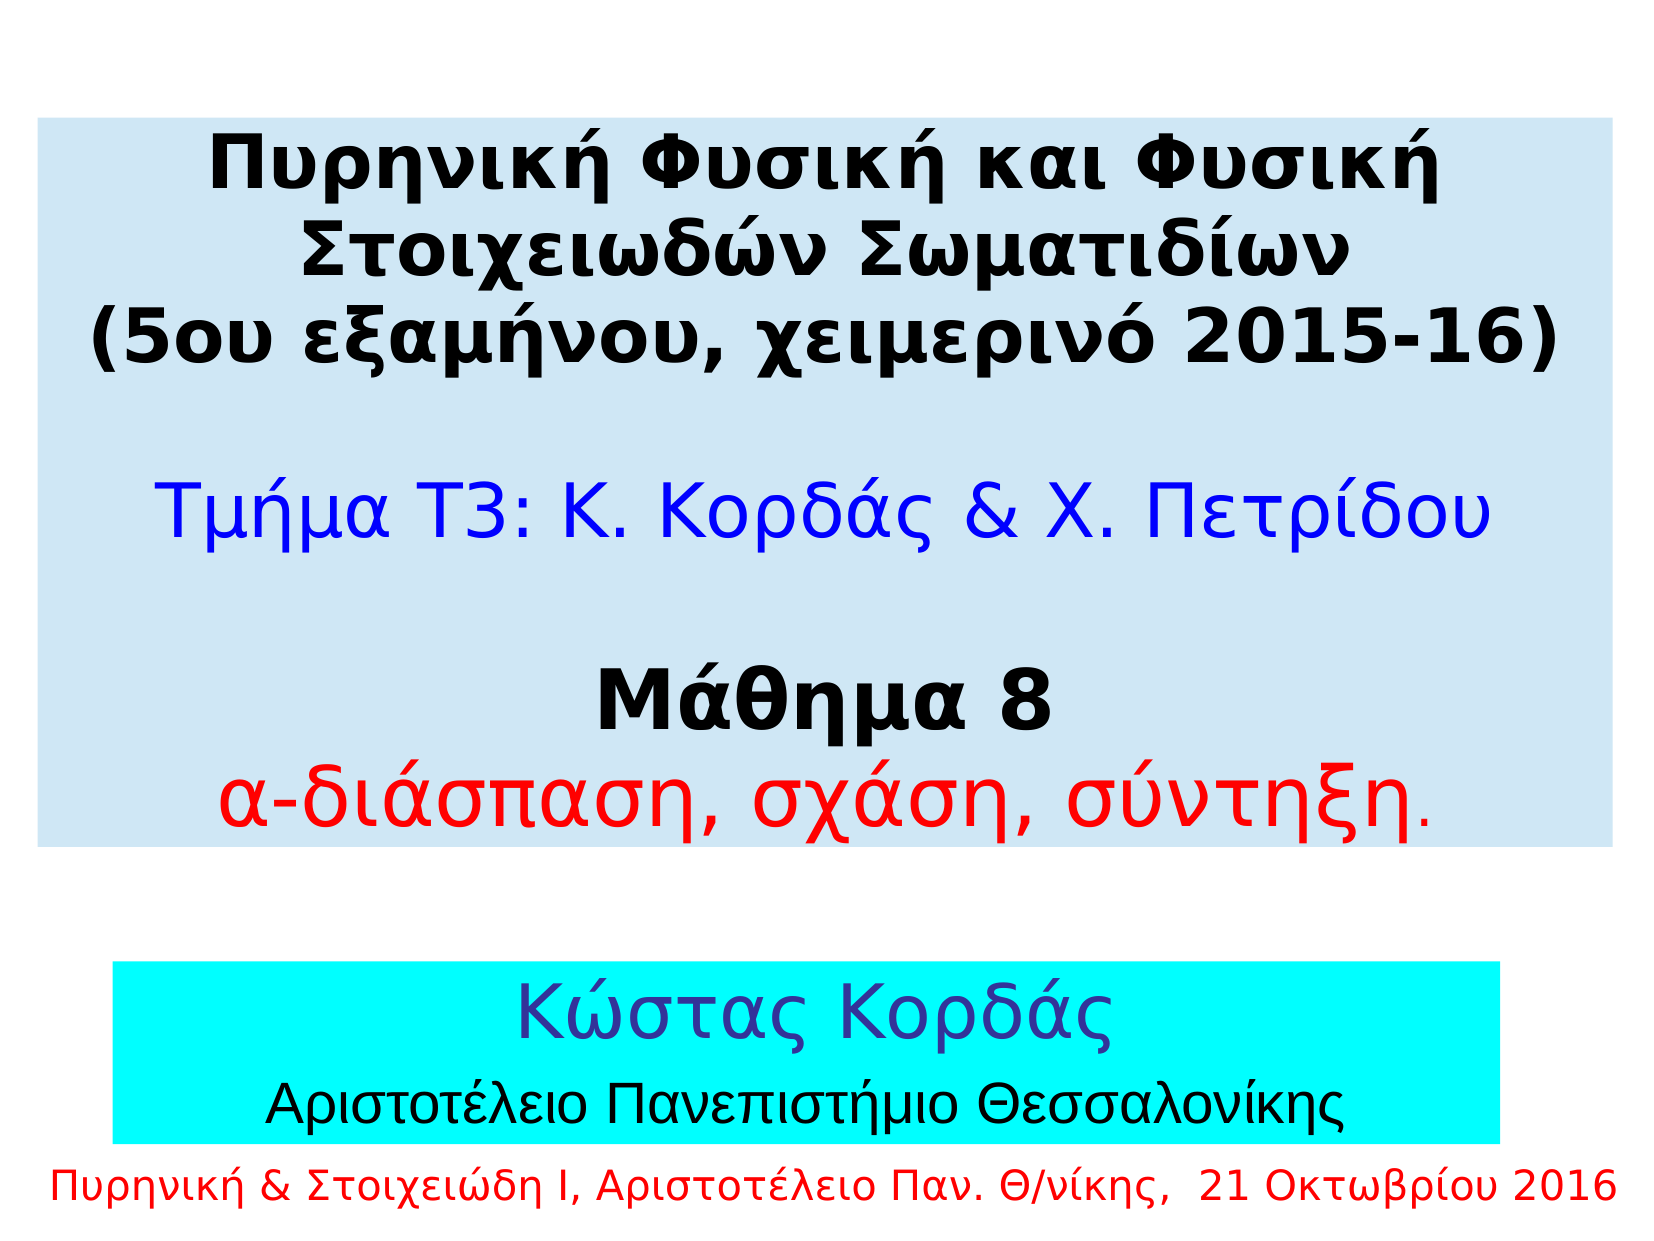

# Πυρηνική Φυσική και Φυσική Στοιχειωδών Σωματιδίων (5ου εξαμήνου, χειμερινό 2015-16) Τμήμα T3: Κ. Κορδάς & Χ. Πετρίδου Μάθημα 8 α-διάσπαση, σχάση, σύντηξη.
 Κώστας Κορδάς
Αριστοτέλειο Πανεπιστήμιο Θεσσαλονίκης
Πυρηνική & Στοιχειώδη Ι, Αριστοτέλειο Παν. Θ/νίκης, 21 Οκτωβρίου 2016